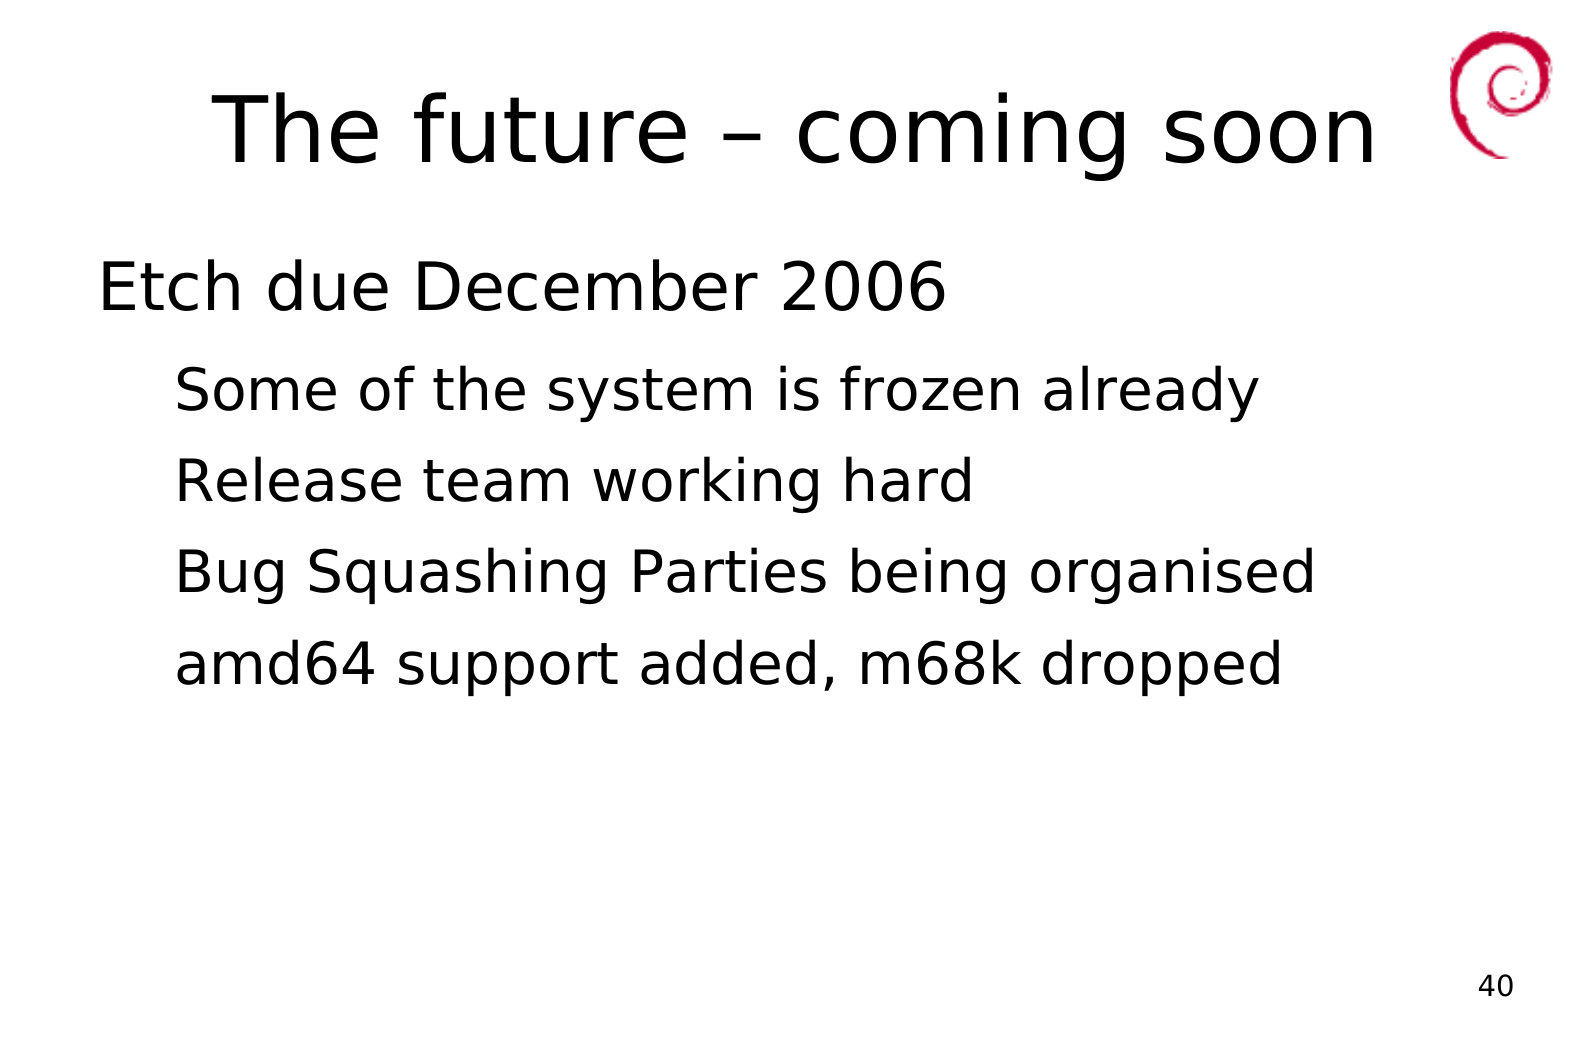

# The future – coming soon
Etch due December 2006
Some of the system is frozen already
Release team working hard
Bug Squashing Parties being organised
amd64 support added, m68k dropped
40